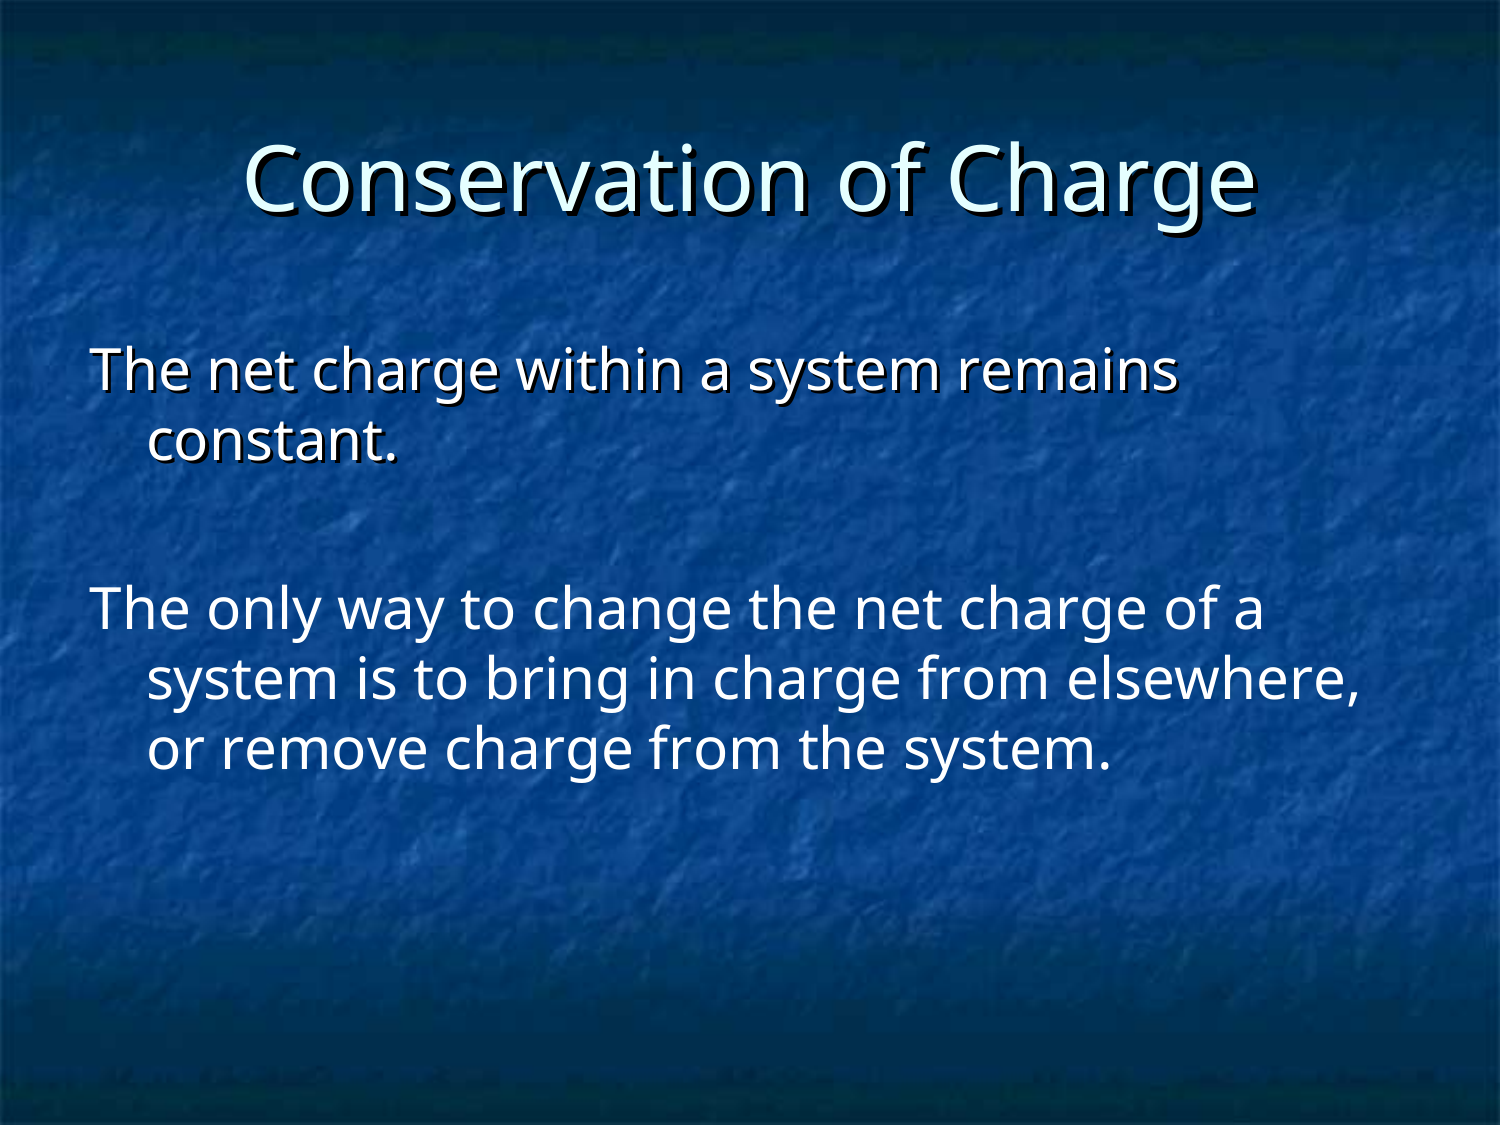

# Conservation of Charge
The net charge within a system remains constant.
The only way to change the net charge of a system is to bring in charge from elsewhere, or remove charge from the system.